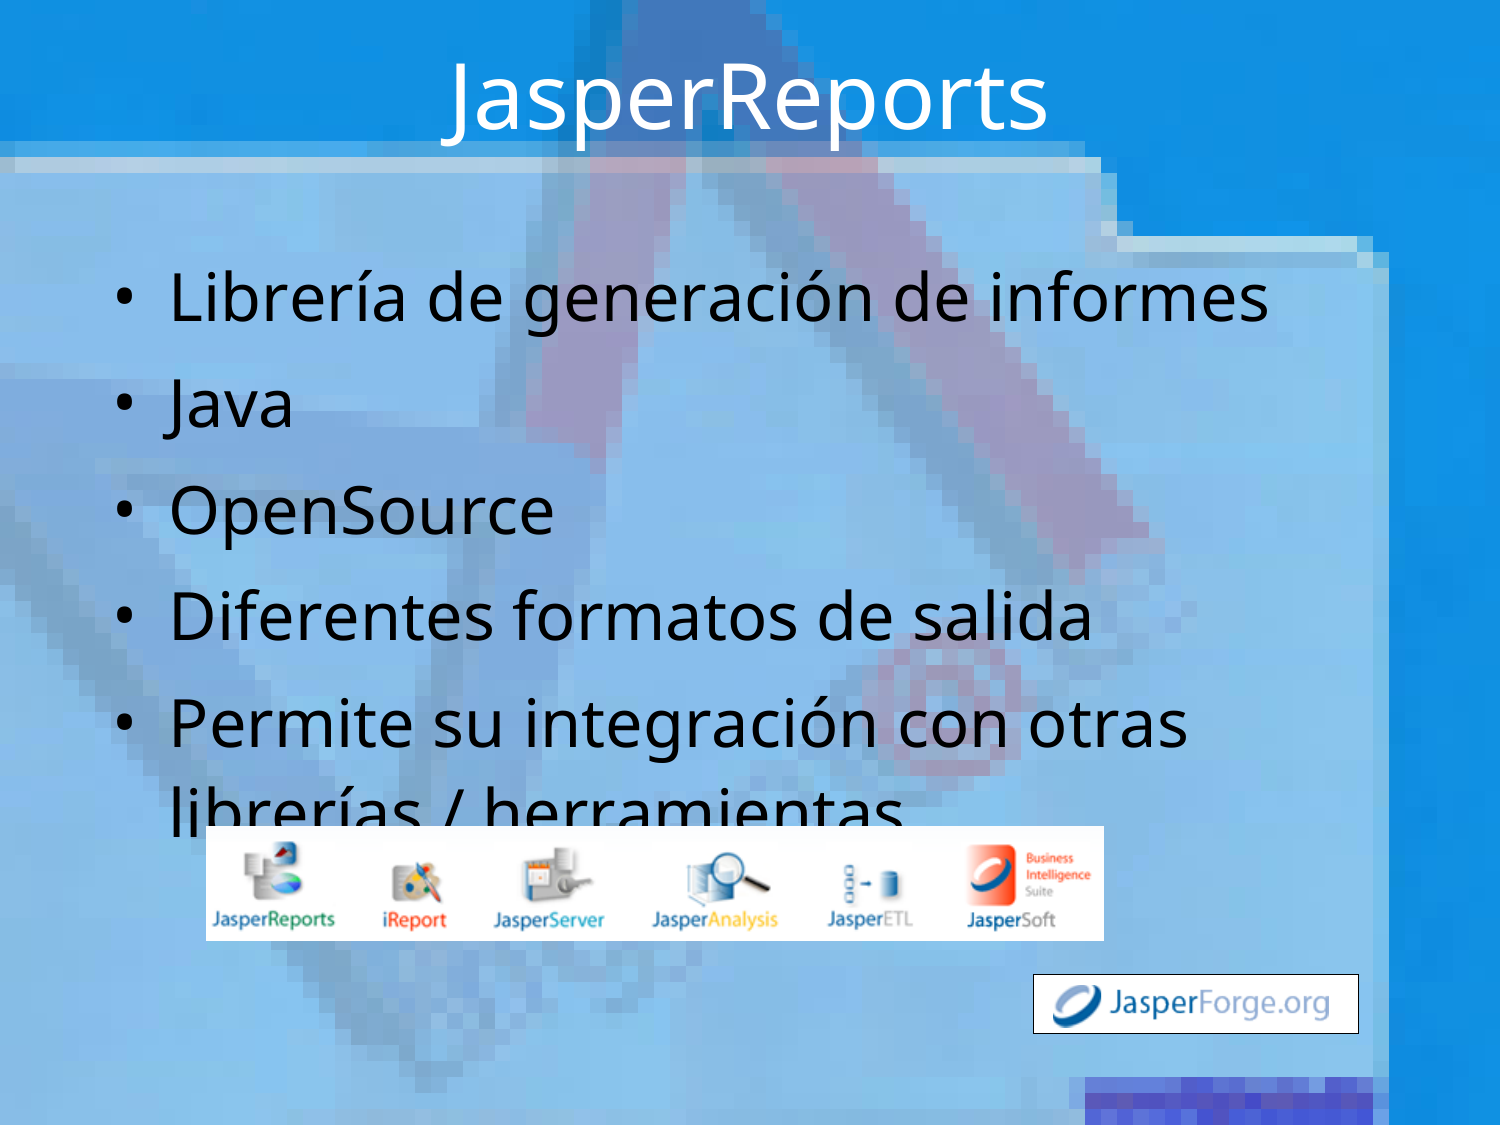

# JasperReports
Librería de generación de informes
Java
OpenSource
Diferentes formatos de salida
Permite su integración con otras librerías / herramientas